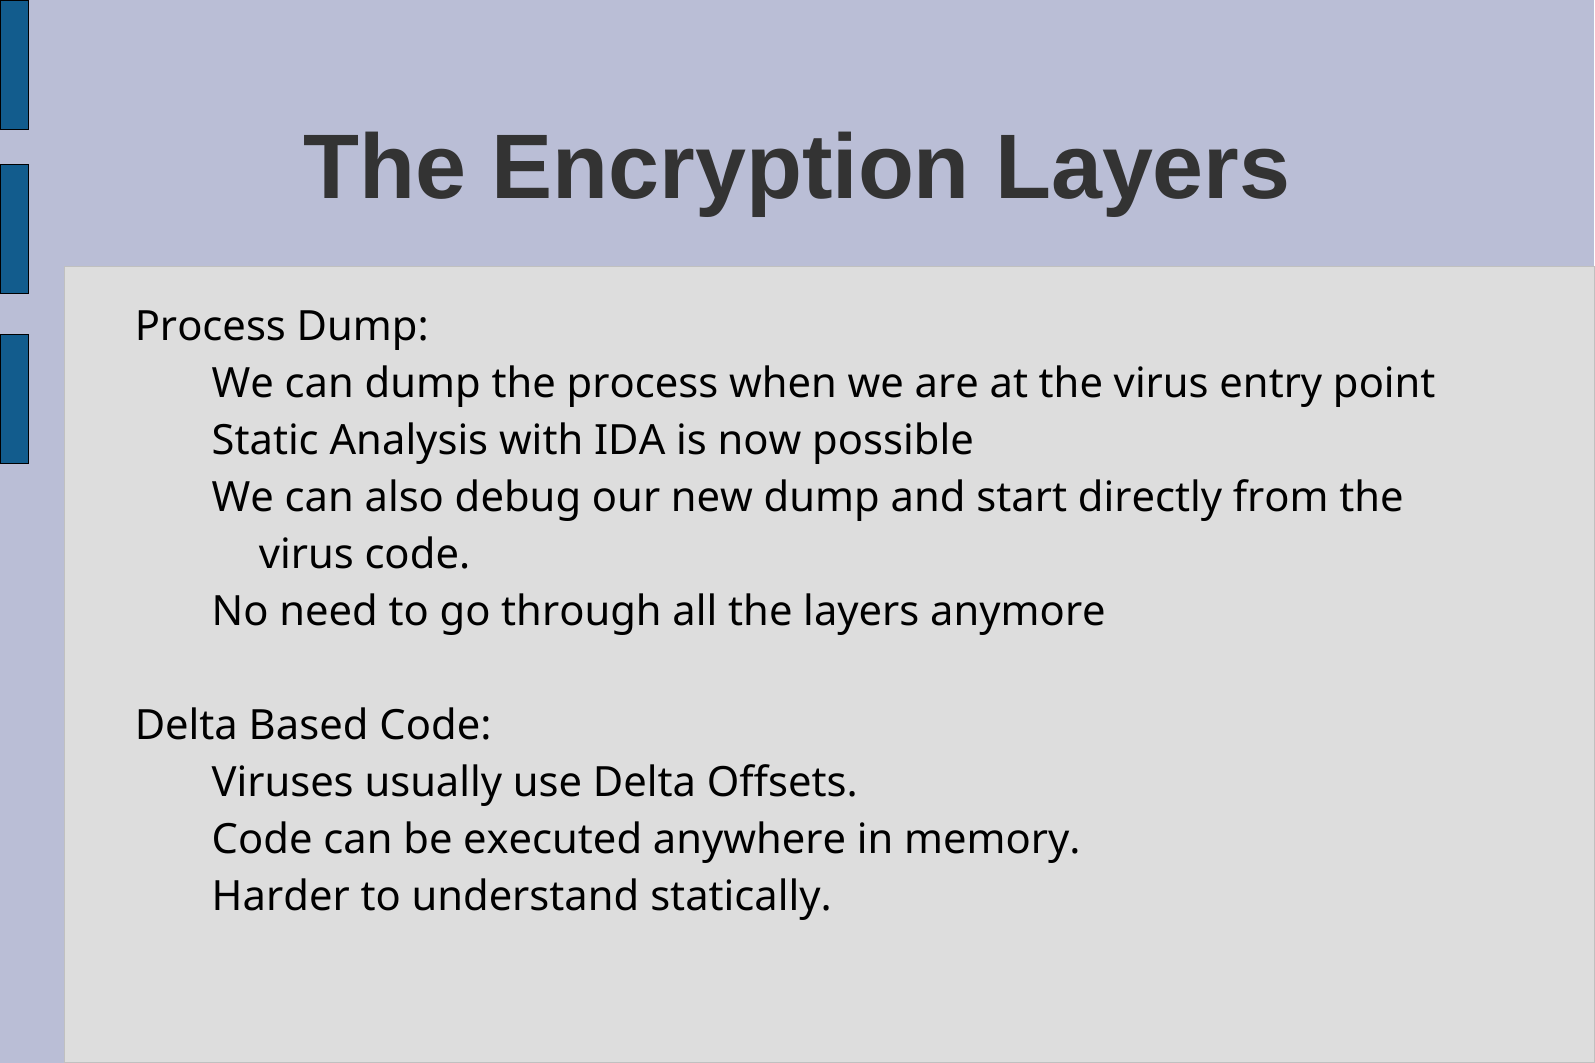

# The Encryption Layers
Process Dump:
We can dump the process when we are at the virus entry point
Static Analysis with IDA is now possible
We can also debug our new dump and start directly from the virus code.
No need to go through all the layers anymore
Delta Based Code:
Viruses usually use Delta Offsets.
Code can be executed anywhere in memory.
Harder to understand statically.